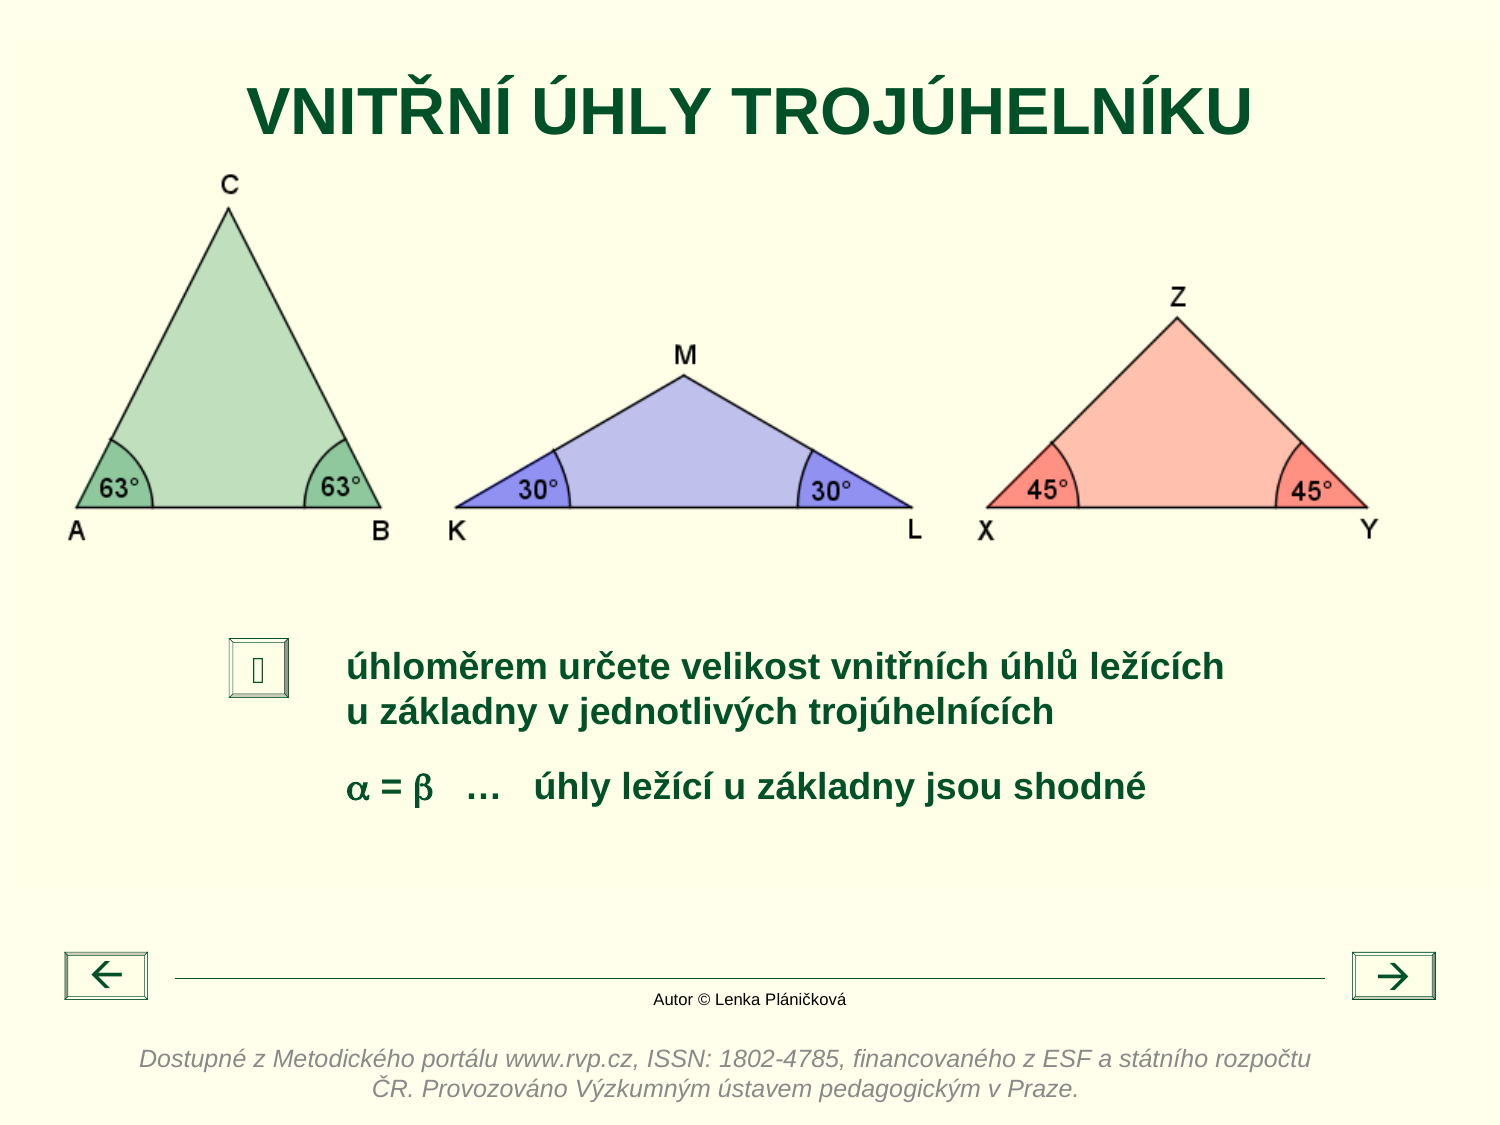

# VNITŘNÍ ÚHLY TROJÚHELNÍKU
úhloměrem určete velikost vnitřních úhlů ležících
u základny v jednotlivých trojúhelnících

 =  … úhly ležící u základny jsou shodné


Autor © Lenka Pláničková
Dostupné z Metodického portálu www.rvp.cz, ISSN: 1802-4785, financovaného z ESF a státního rozpočtu ČR. Provozováno Výzkumným ústavem pedagogickým v Praze.